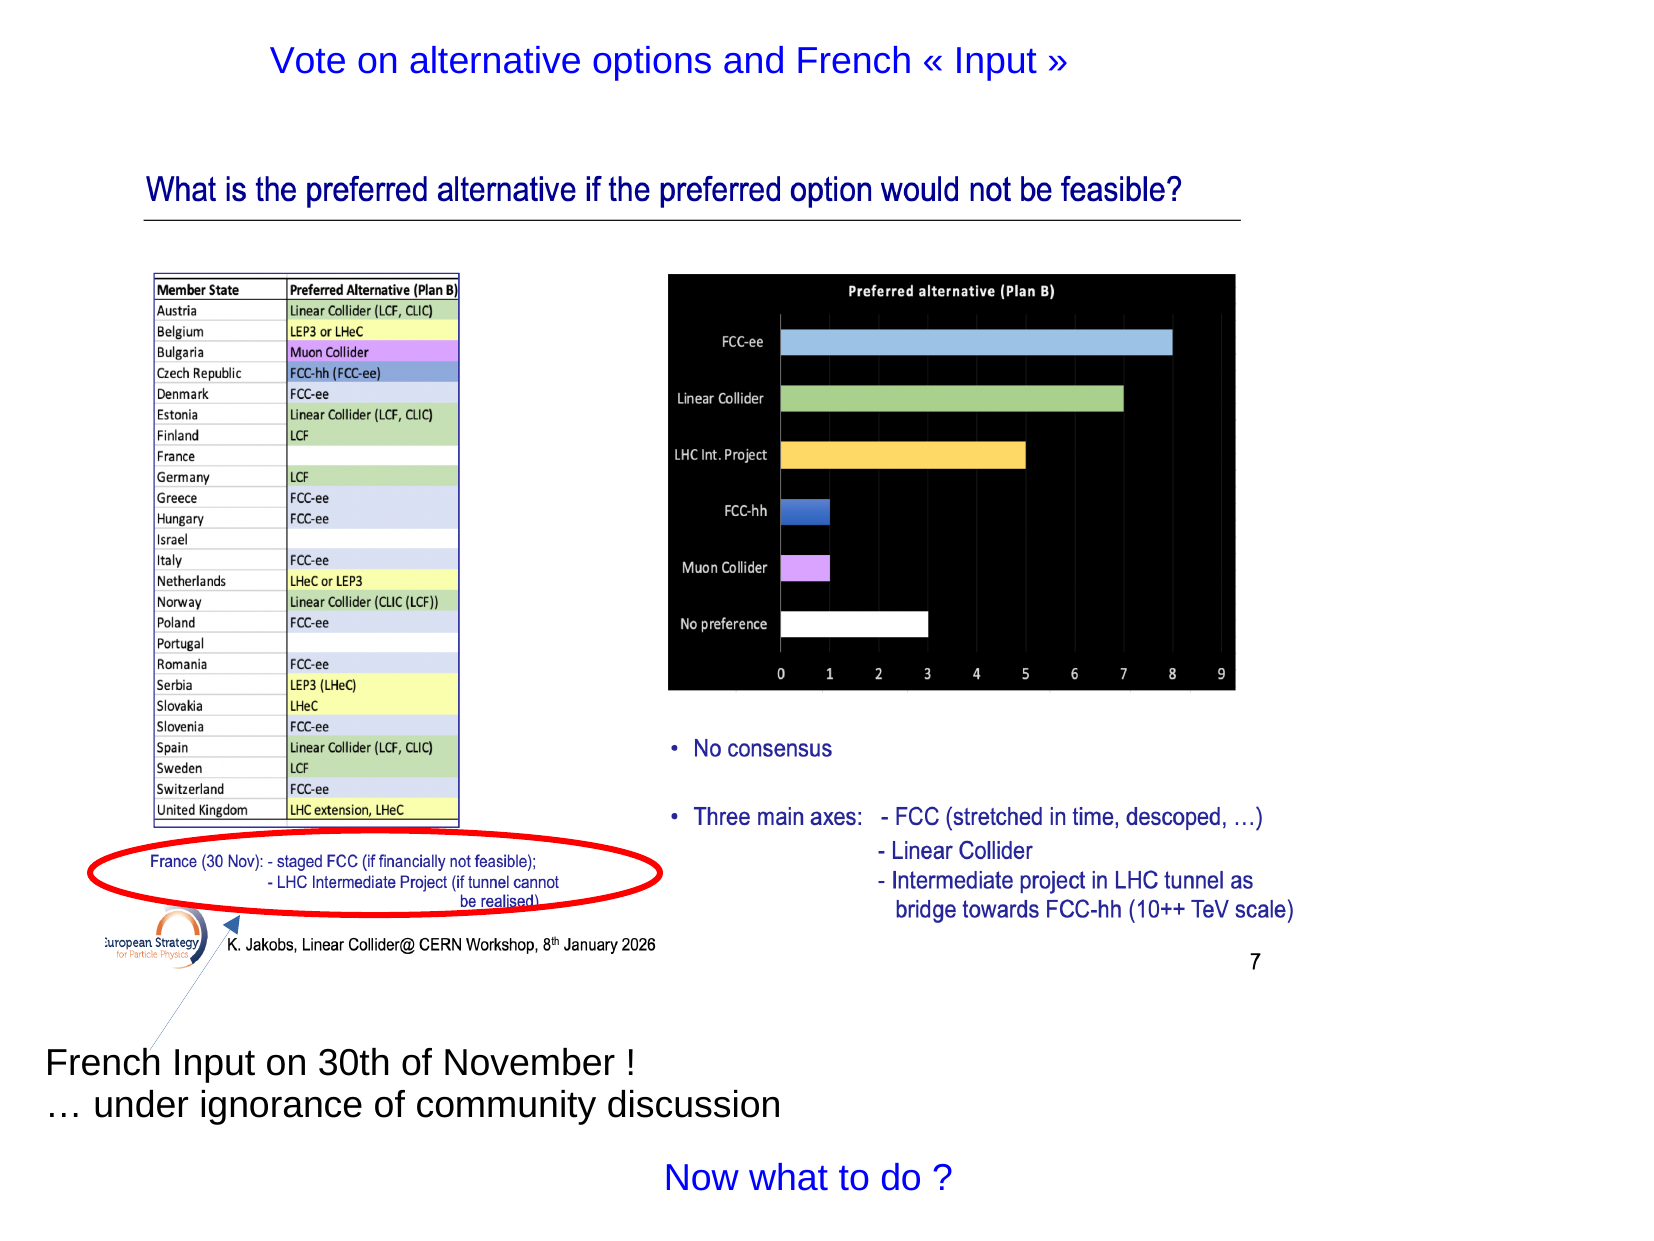

Vote on alternative options and French « Input »
French Input on 30th of November !
… under ignorance of community discussion
Now what to do ?